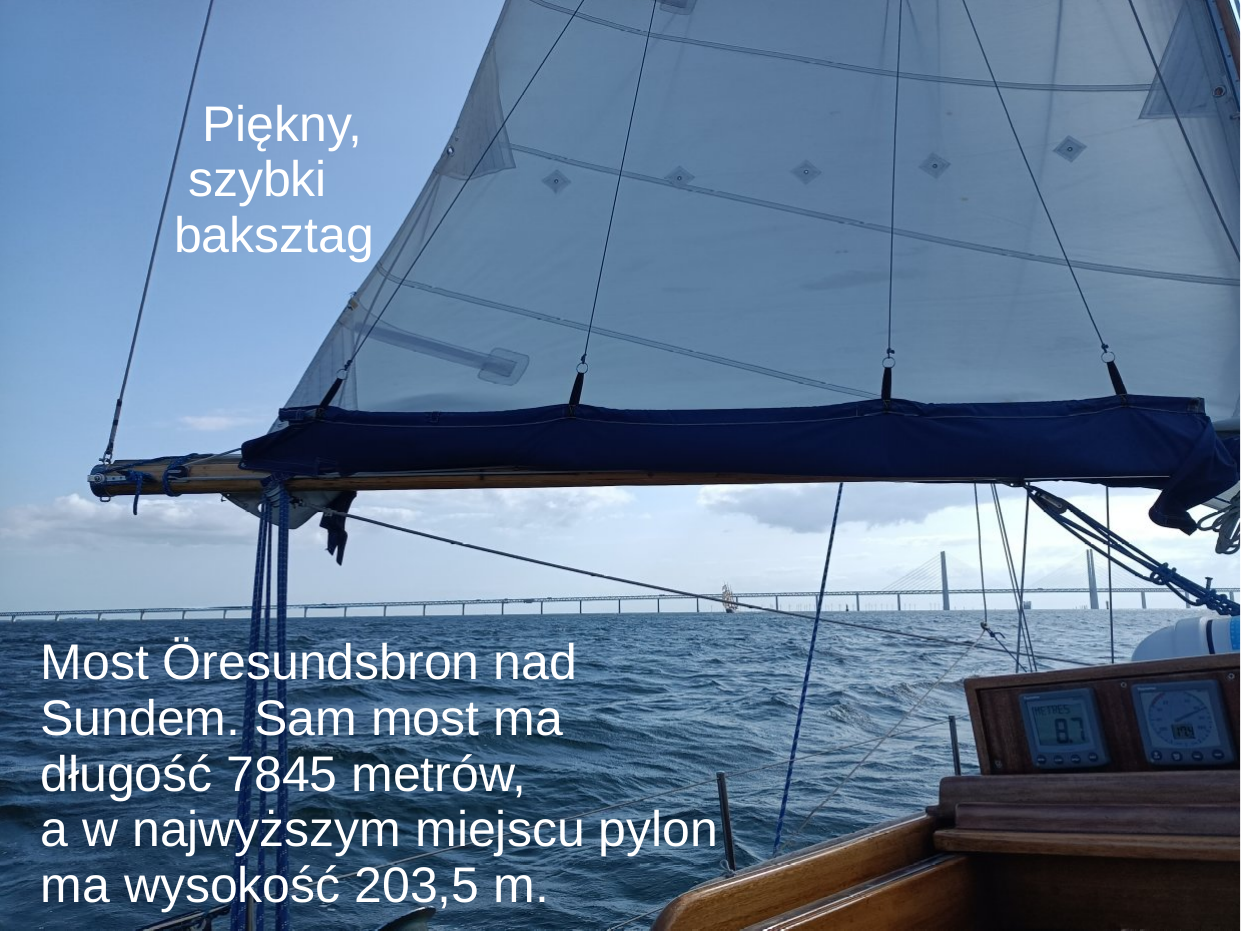

#
 Piękny,
 szybki
baksztag
Most Öresundsbron nad
Sundem. Sam most ma
długość 7845 metrów,
a w najwyższym miejscu pylon
ma wysokość 203,5 m.